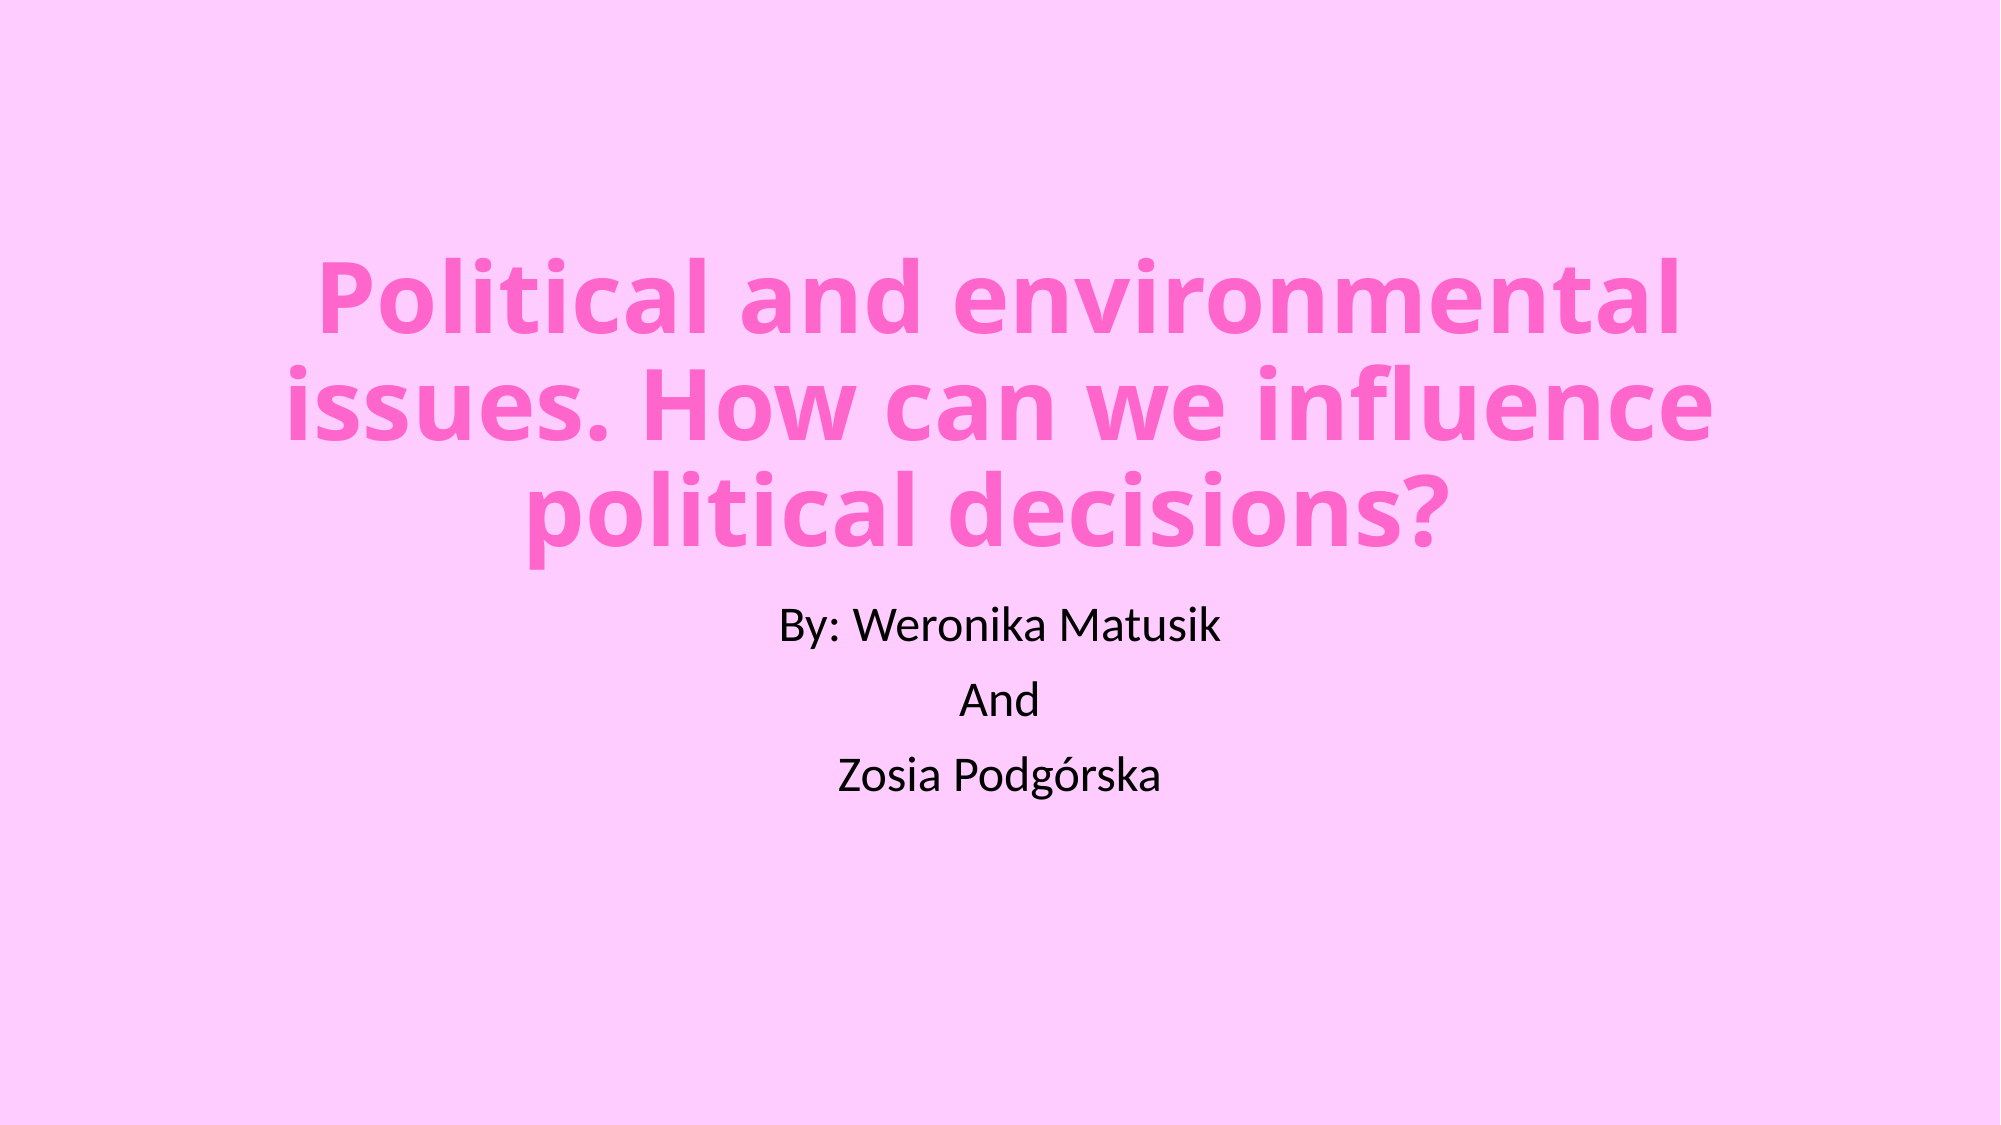

# Political and environmental issues. How can we influence political decisions?
By: Weronika Matusik
And
Zosia Podgórska